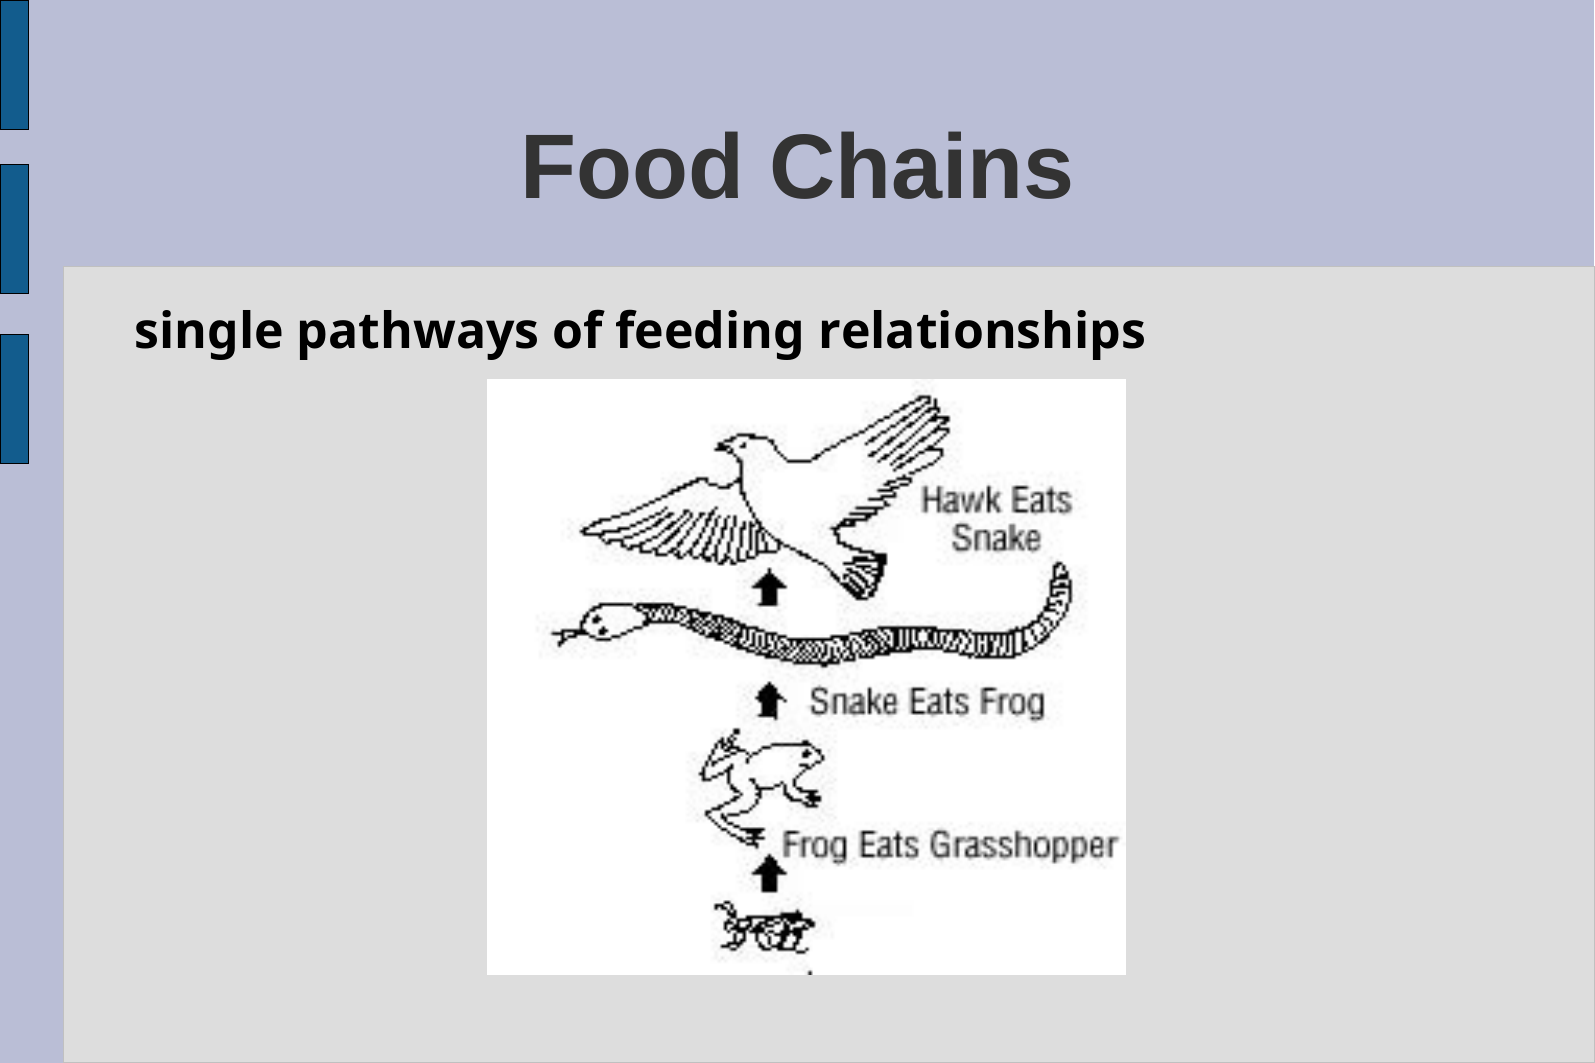

# Food Chains
single pathways of feeding relationships